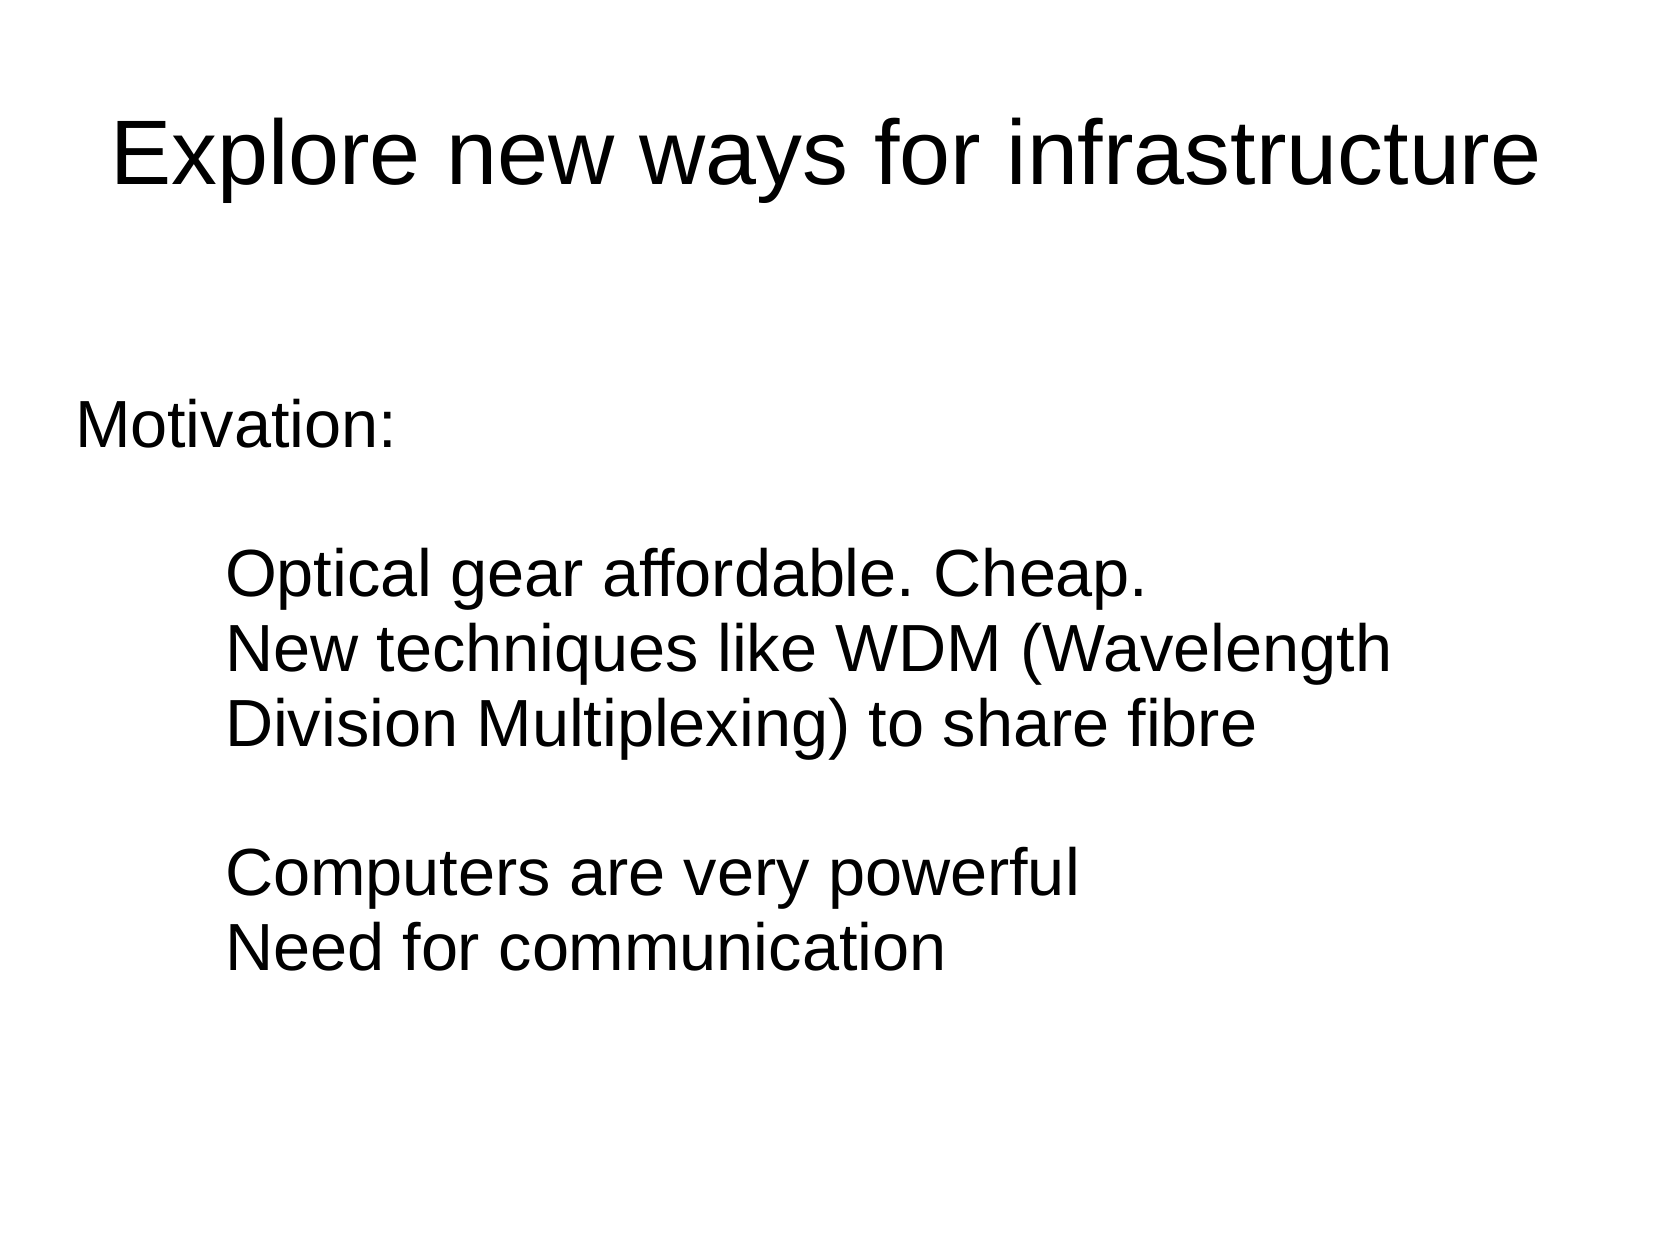

# Explore new ways for infrastructure
Motivation:
		Optical gear affordable. Cheap.
		New techniques like WDM (Wavelength
		Division Multiplexing) to share fibre
		Computers are very powerful
		Need for communication